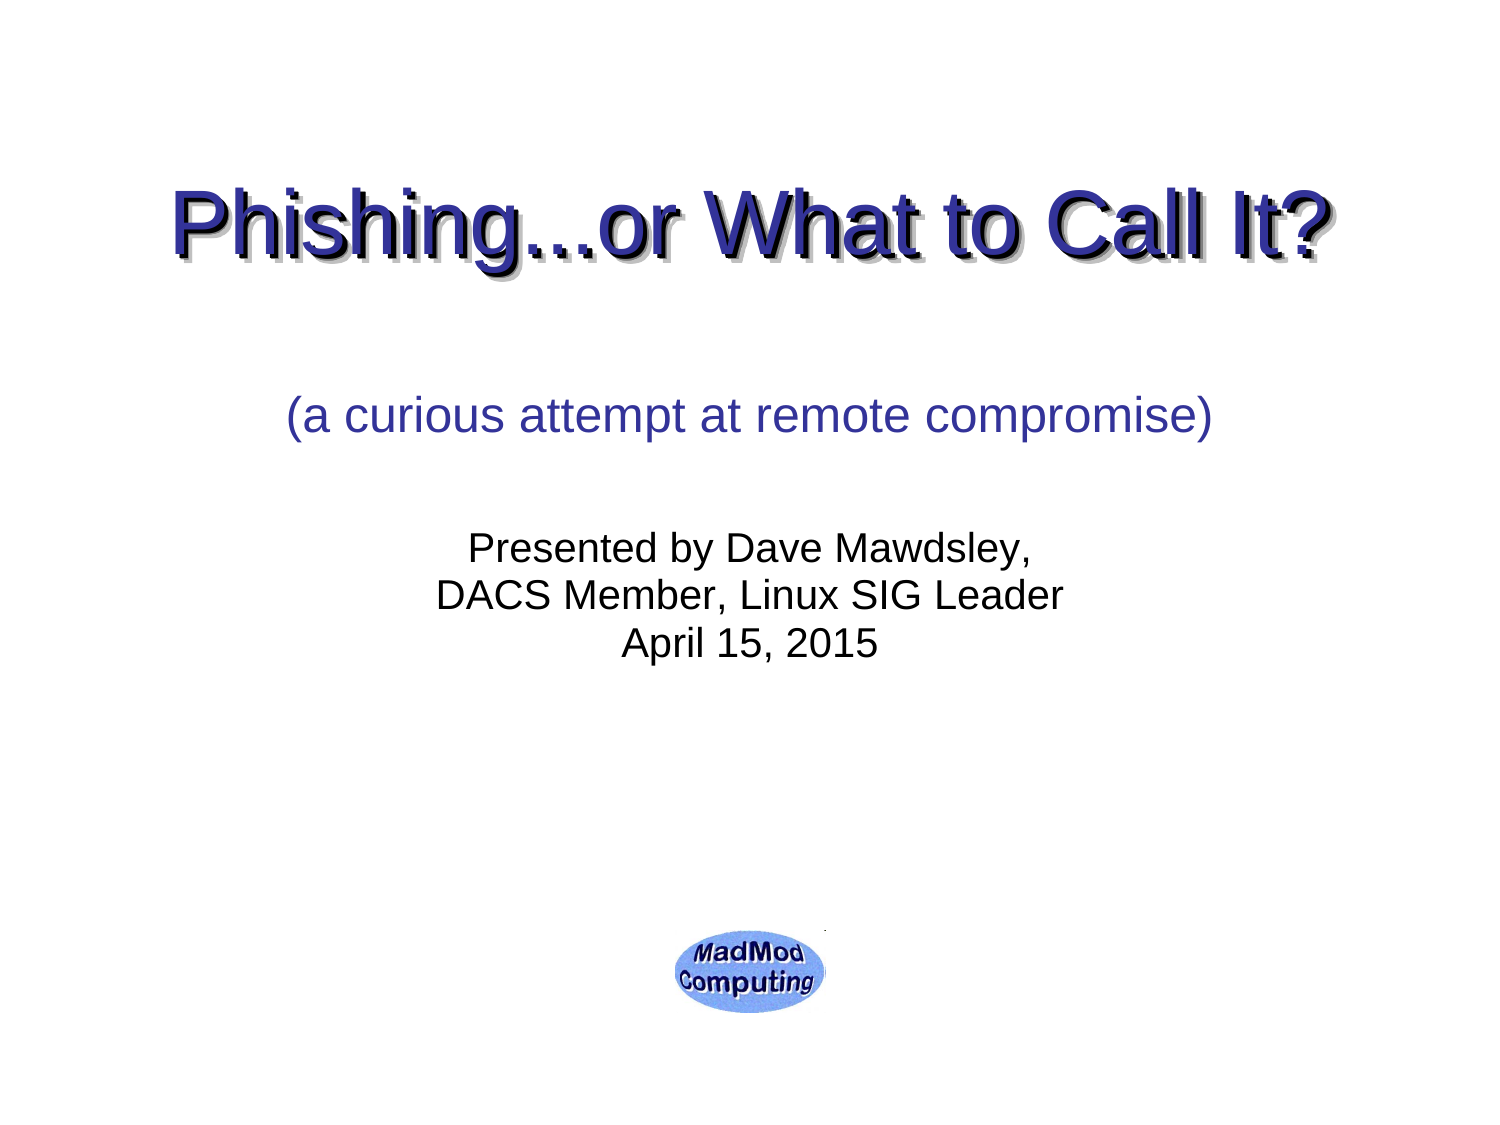

# Phishing...or What to Call It?
(a curious attempt at remote compromise)
Presented by Dave Mawdsley,
DACS Member, Linux SIG Leader
April 15, 2015